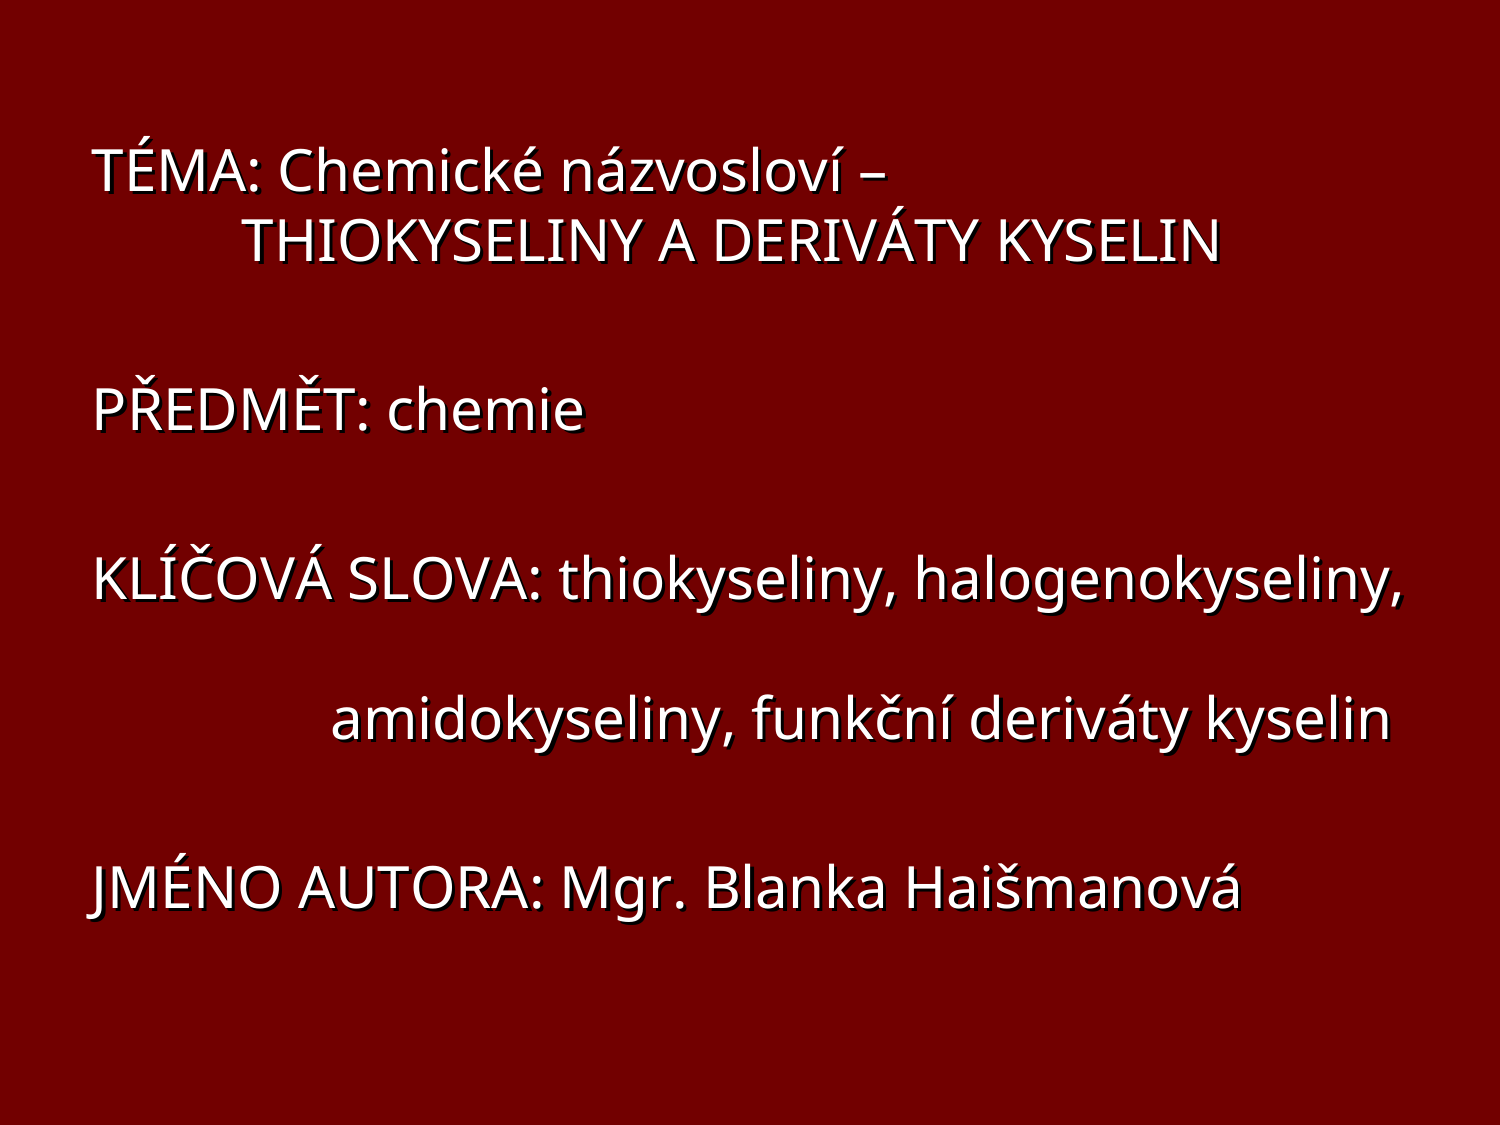

# TÉMA: Chemické názvosloví – 				THIOKYSELINY A DERIVÁTY KYSELIN
PŘEDMĚT: chemie
KLÍČOVÁ SLOVA: thiokyseliny, halogenokyseliny,
 amidokyseliny, funkční deriváty kyselin
JMÉNO AUTORA: Mgr. Blanka Haišmanová